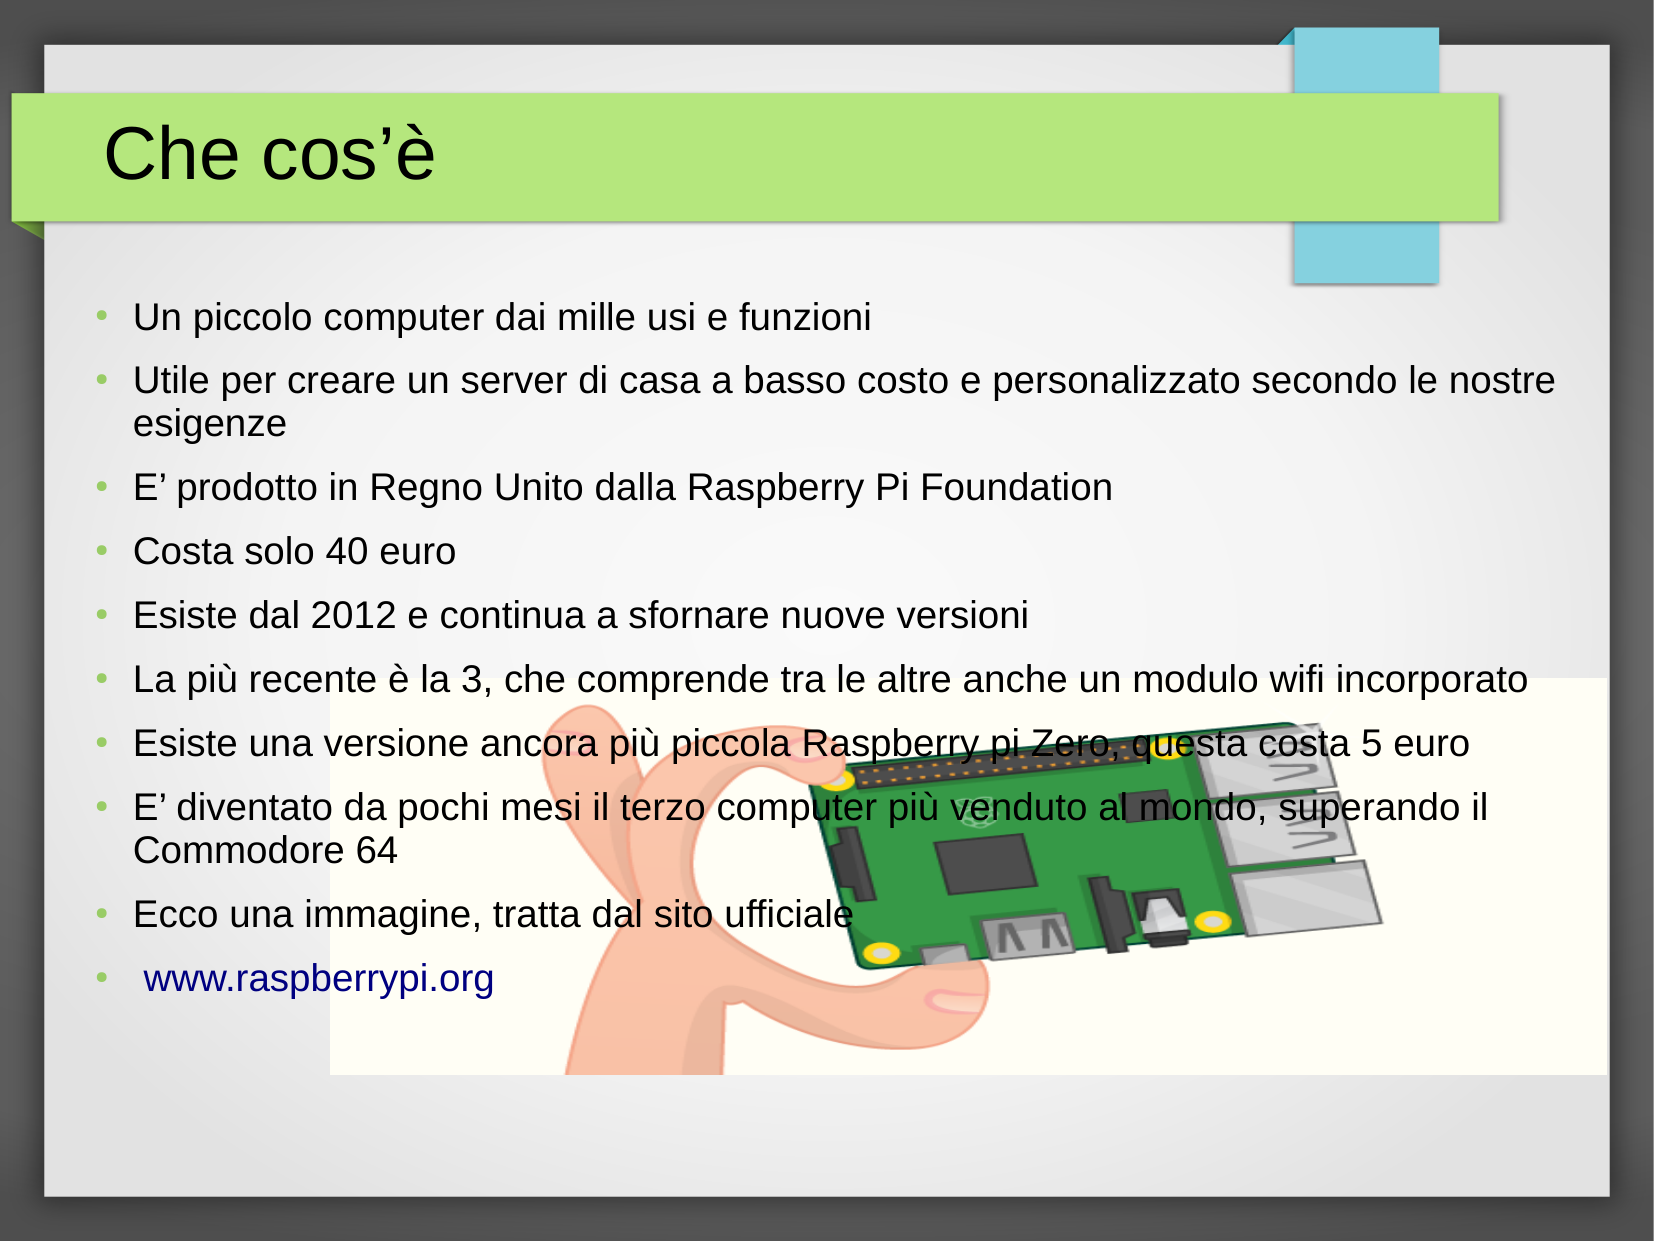

# Che cos’è
Un piccolo computer dai mille usi e funzioni
Utile per creare un server di casa a basso costo e personalizzato secondo le nostre esigenze
E’ prodotto in Regno Unito dalla Raspberry Pi Foundation
Costa solo 40 euro
Esiste dal 2012 e continua a sfornare nuove versioni
La più recente è la 3, che comprende tra le altre anche un modulo wifi incorporato
Esiste una versione ancora più piccola Raspberry pi Zero, questa costa 5 euro
E’ diventato da pochi mesi il terzo computer più venduto al mondo, superando il Commodore 64
Ecco una immagine, tratta dal sito ufficiale
 www.raspberrypi.org